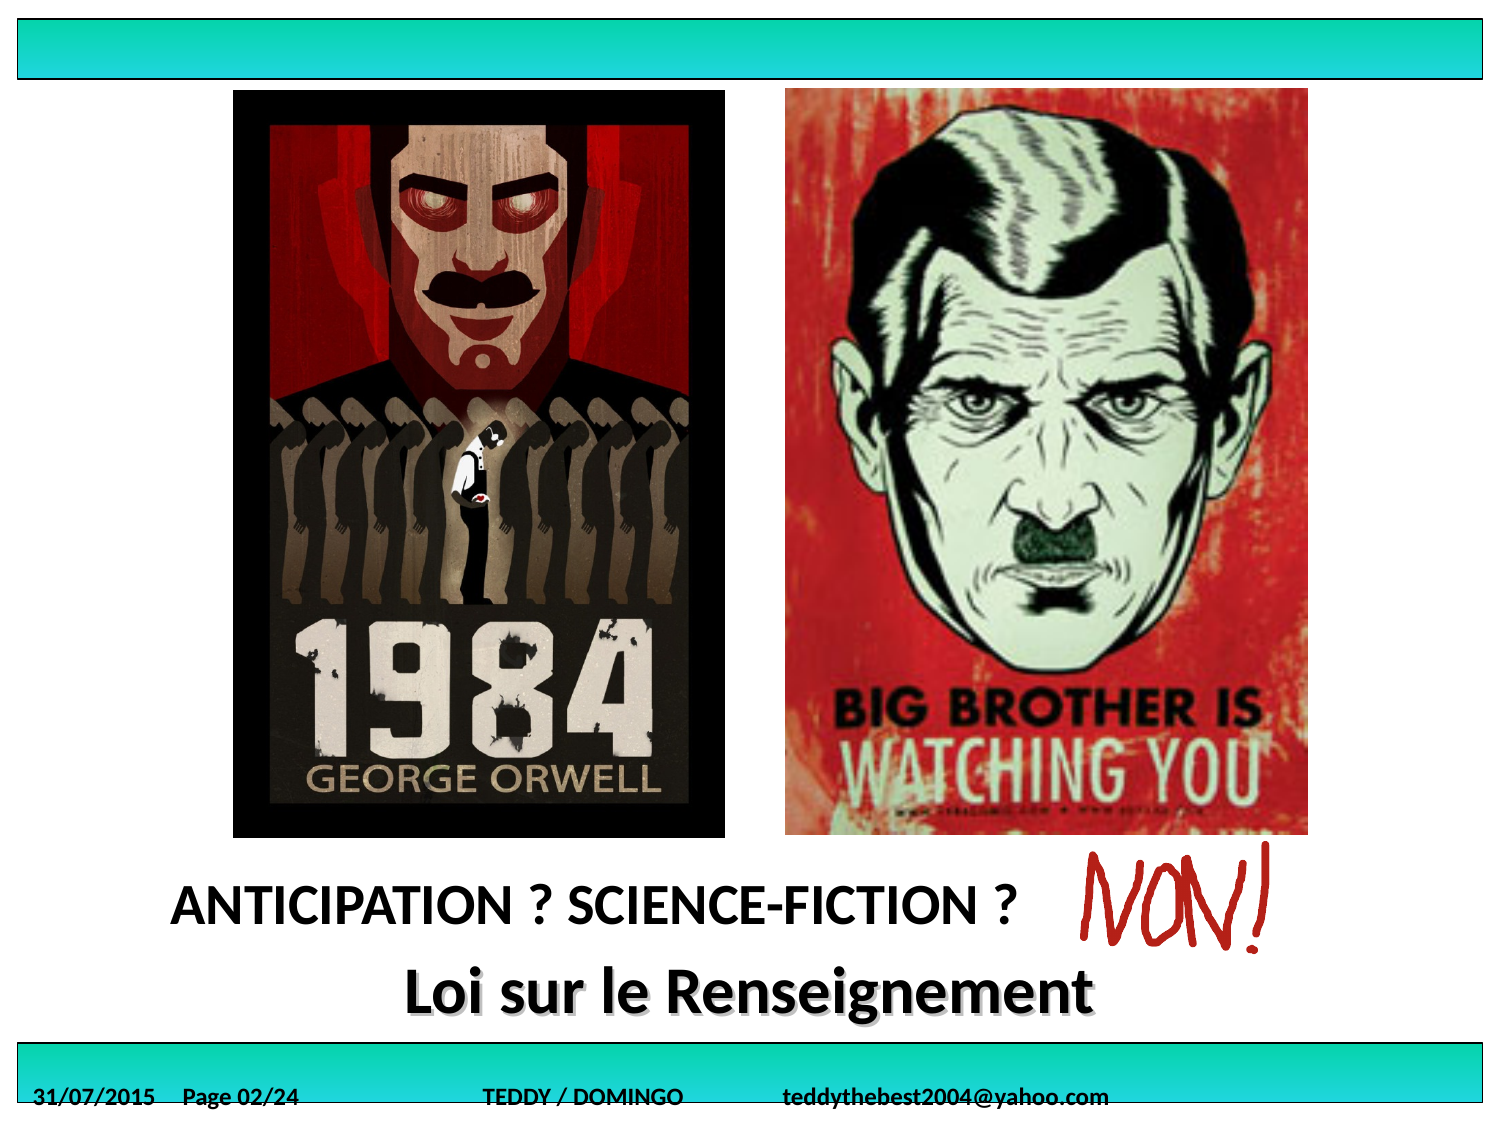

ANTICIPATION ? SCIENCE-FICTION ?
Loi sur le Renseignement
31/07/2015	Page 02/24			TEDDY / DOMINGO		teddythebest2004@yahoo.com